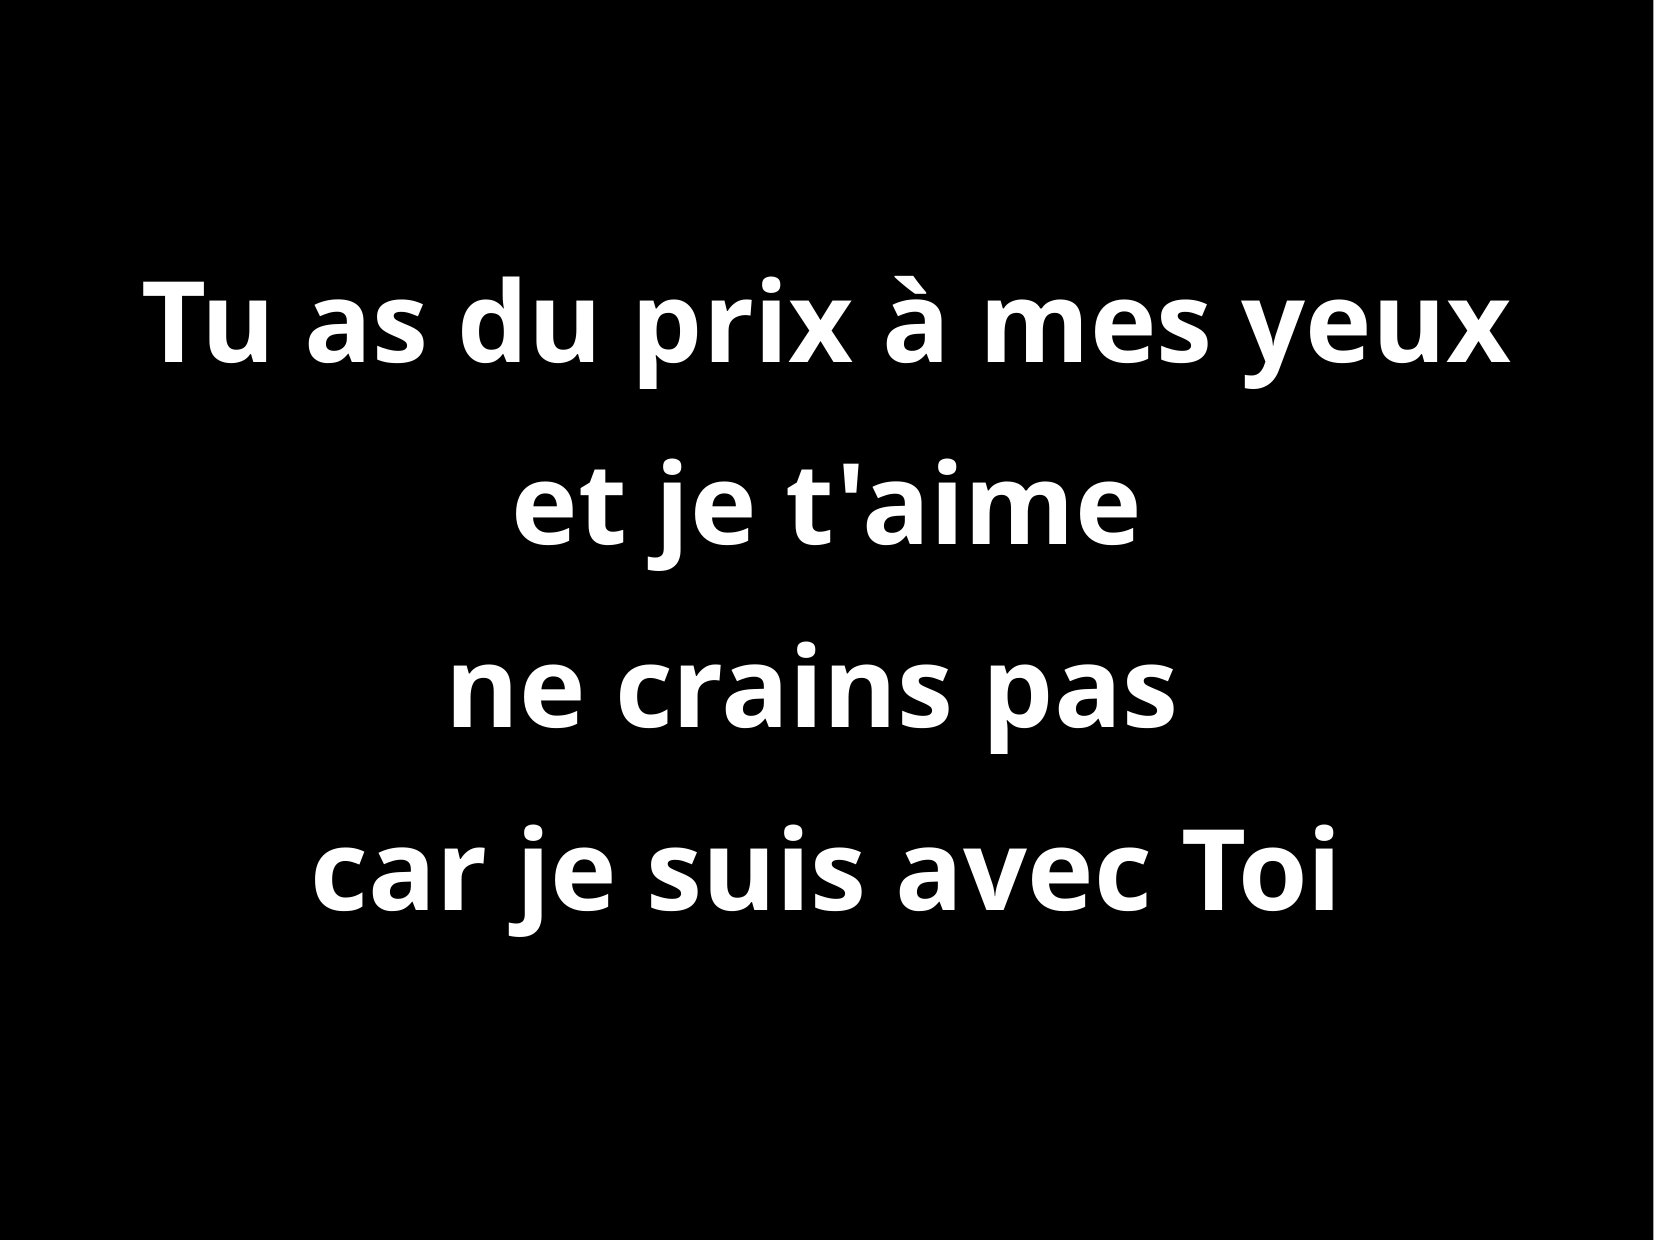

# Tu as du prix à mes yeux
et je t'aime
ne crains pas
car je suis avec Toi